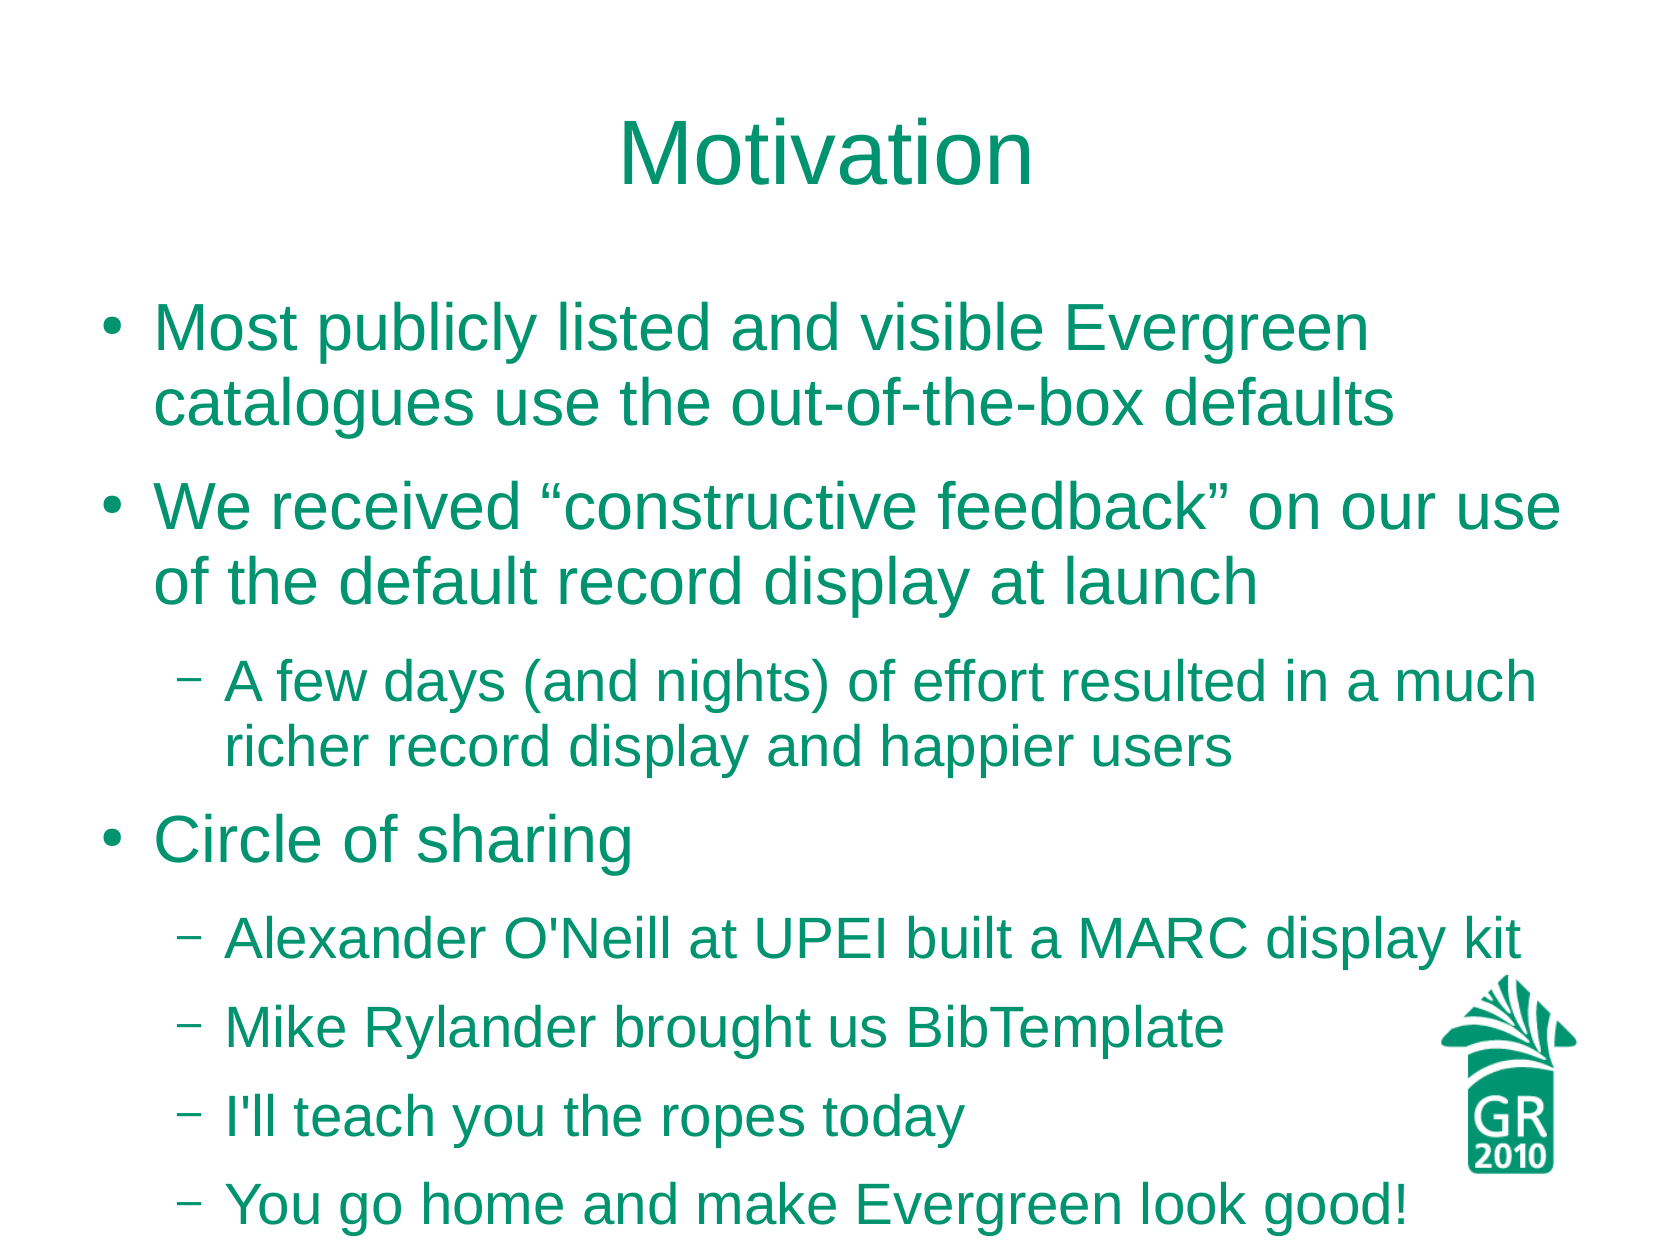

# Motivation
Most publicly listed and visible Evergreen catalogues use the out-of-the-box defaults
We received “constructive feedback” on our use of the default record display at launch
A few days (and nights) of effort resulted in a much richer record display and happier users
Circle of sharing
Alexander O'Neill at UPEI built a MARC display kit
Mike Rylander brought us BibTemplate
I'll teach you the ropes today
You go home and make Evergreen look good!